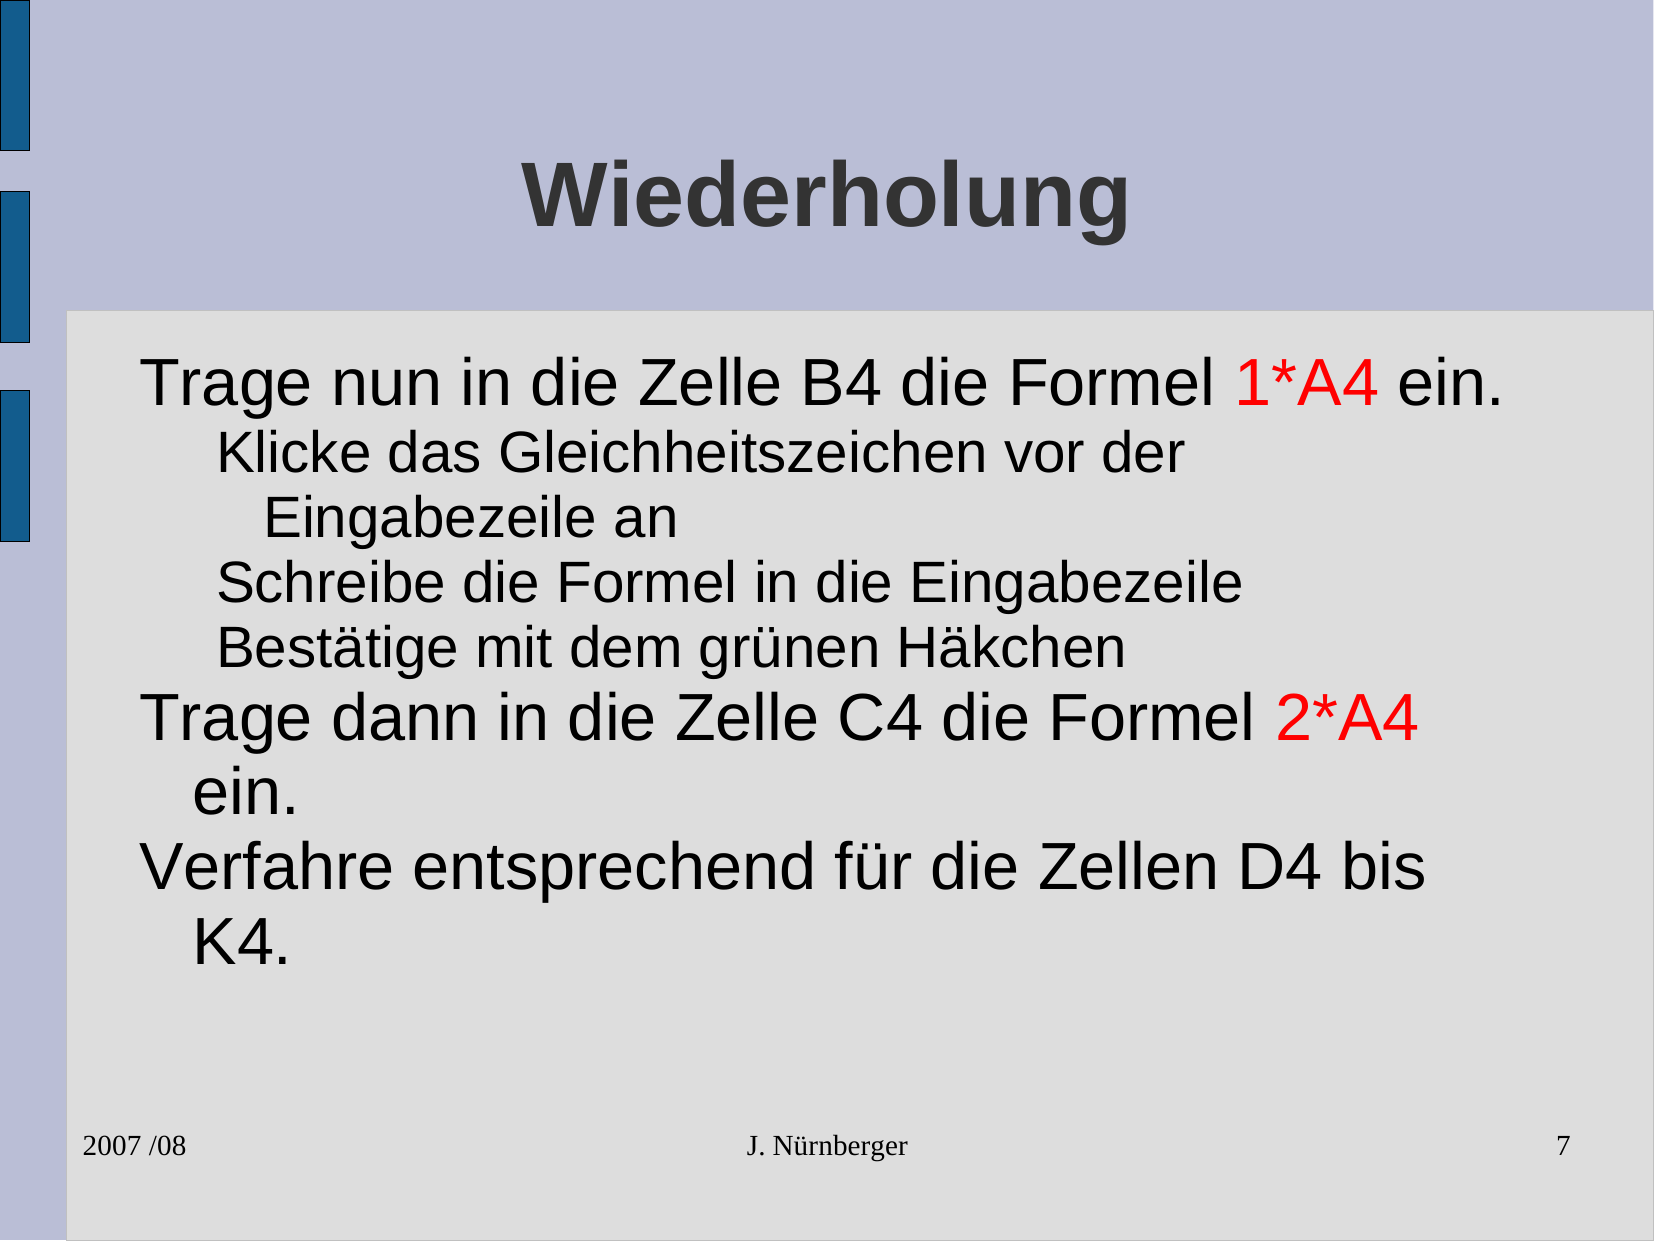

# Wiederholung
Trage nun in die Zelle B4 die Formel 1*A4 ein.
Klicke das Gleichheitszeichen vor der Eingabezeile an
Schreibe die Formel in die Eingabezeile
Bestätige mit dem grünen Häkchen
Trage dann in die Zelle C4 die Formel 2*A4 ein.
Verfahre entsprechend für die Zellen D4 bis K4.
2007 /08
J. Nürnberger
7